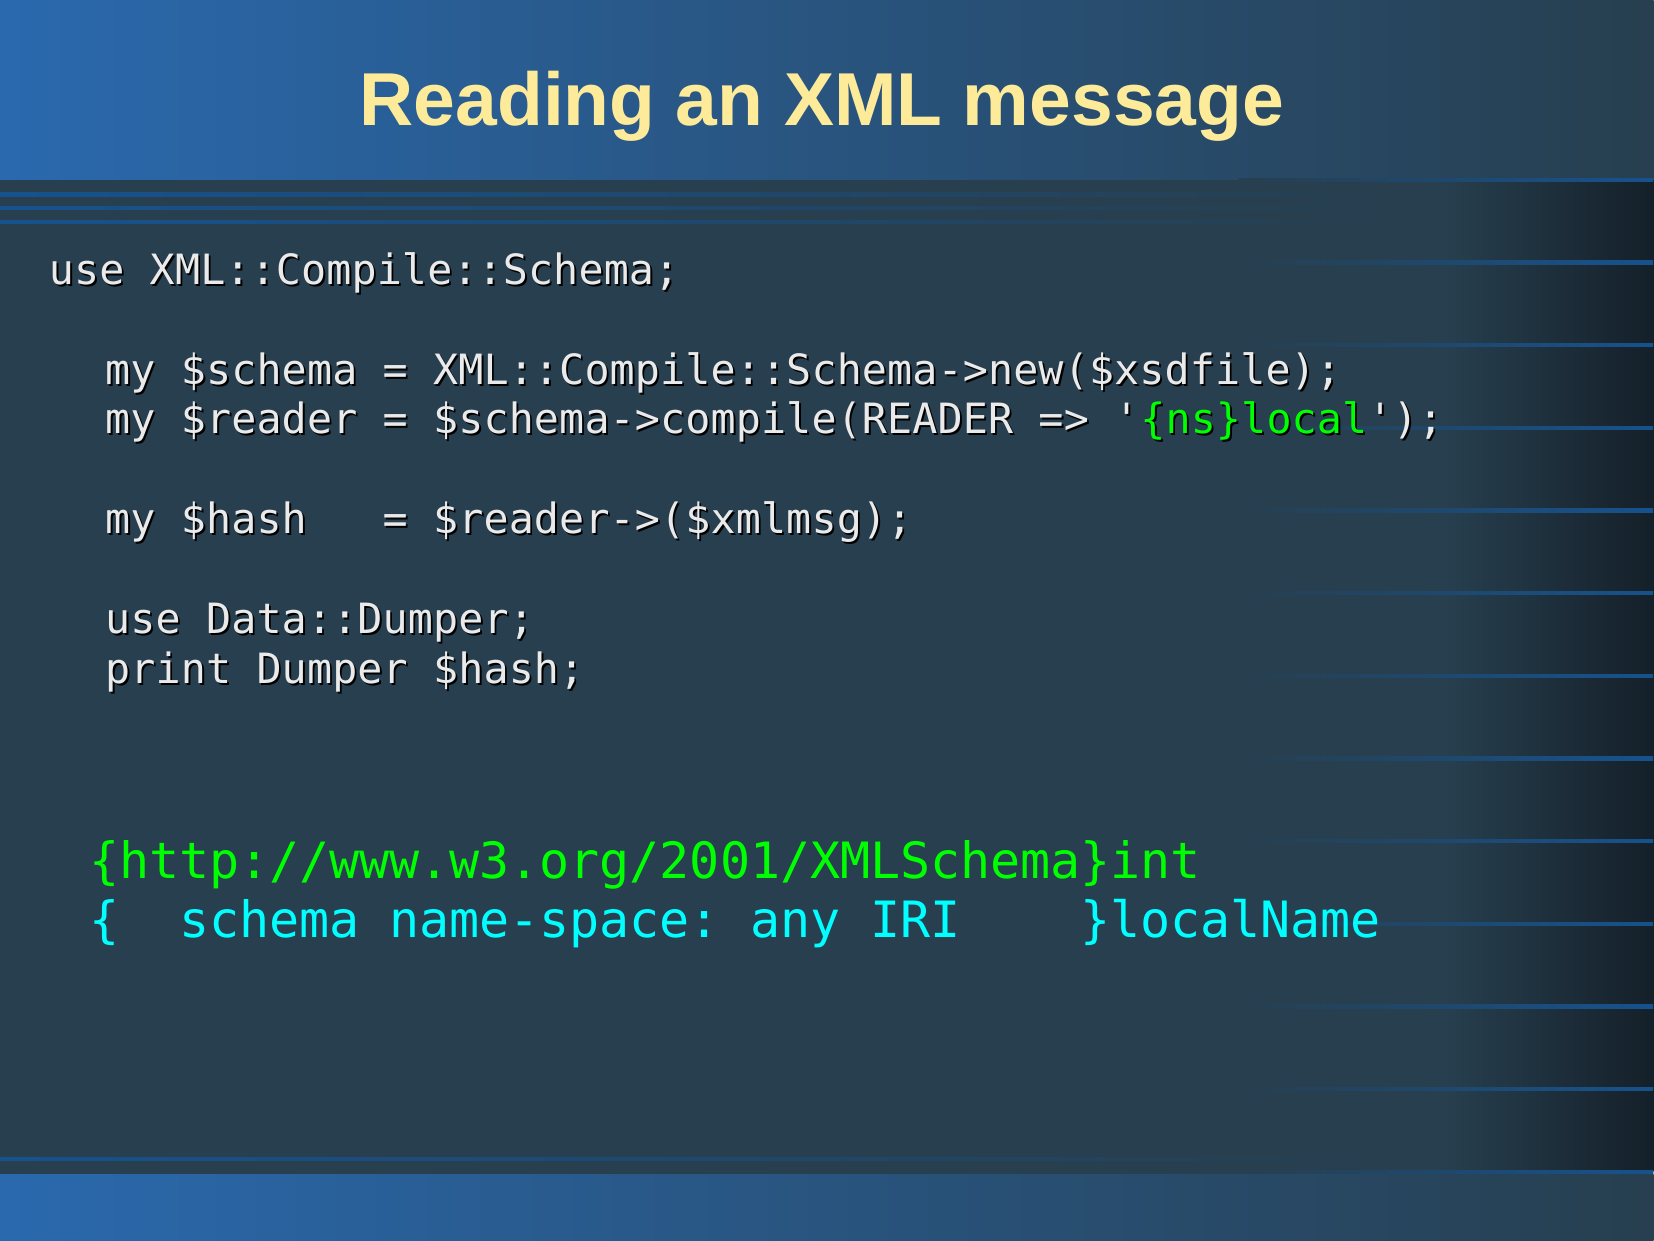

# Reading an XML message
use XML::Compile::Schema;
my $schema = XML::Compile::Schema->new($xsdfile);
my $reader = $schema->compile(READER => '{ns}local');
my $hash = $reader->($xmlmsg);
use Data::Dumper;
print Dumper $hash;
{http://www.w3.org/2001/XMLSchema}int
{ schema name-space: any IRI }localName